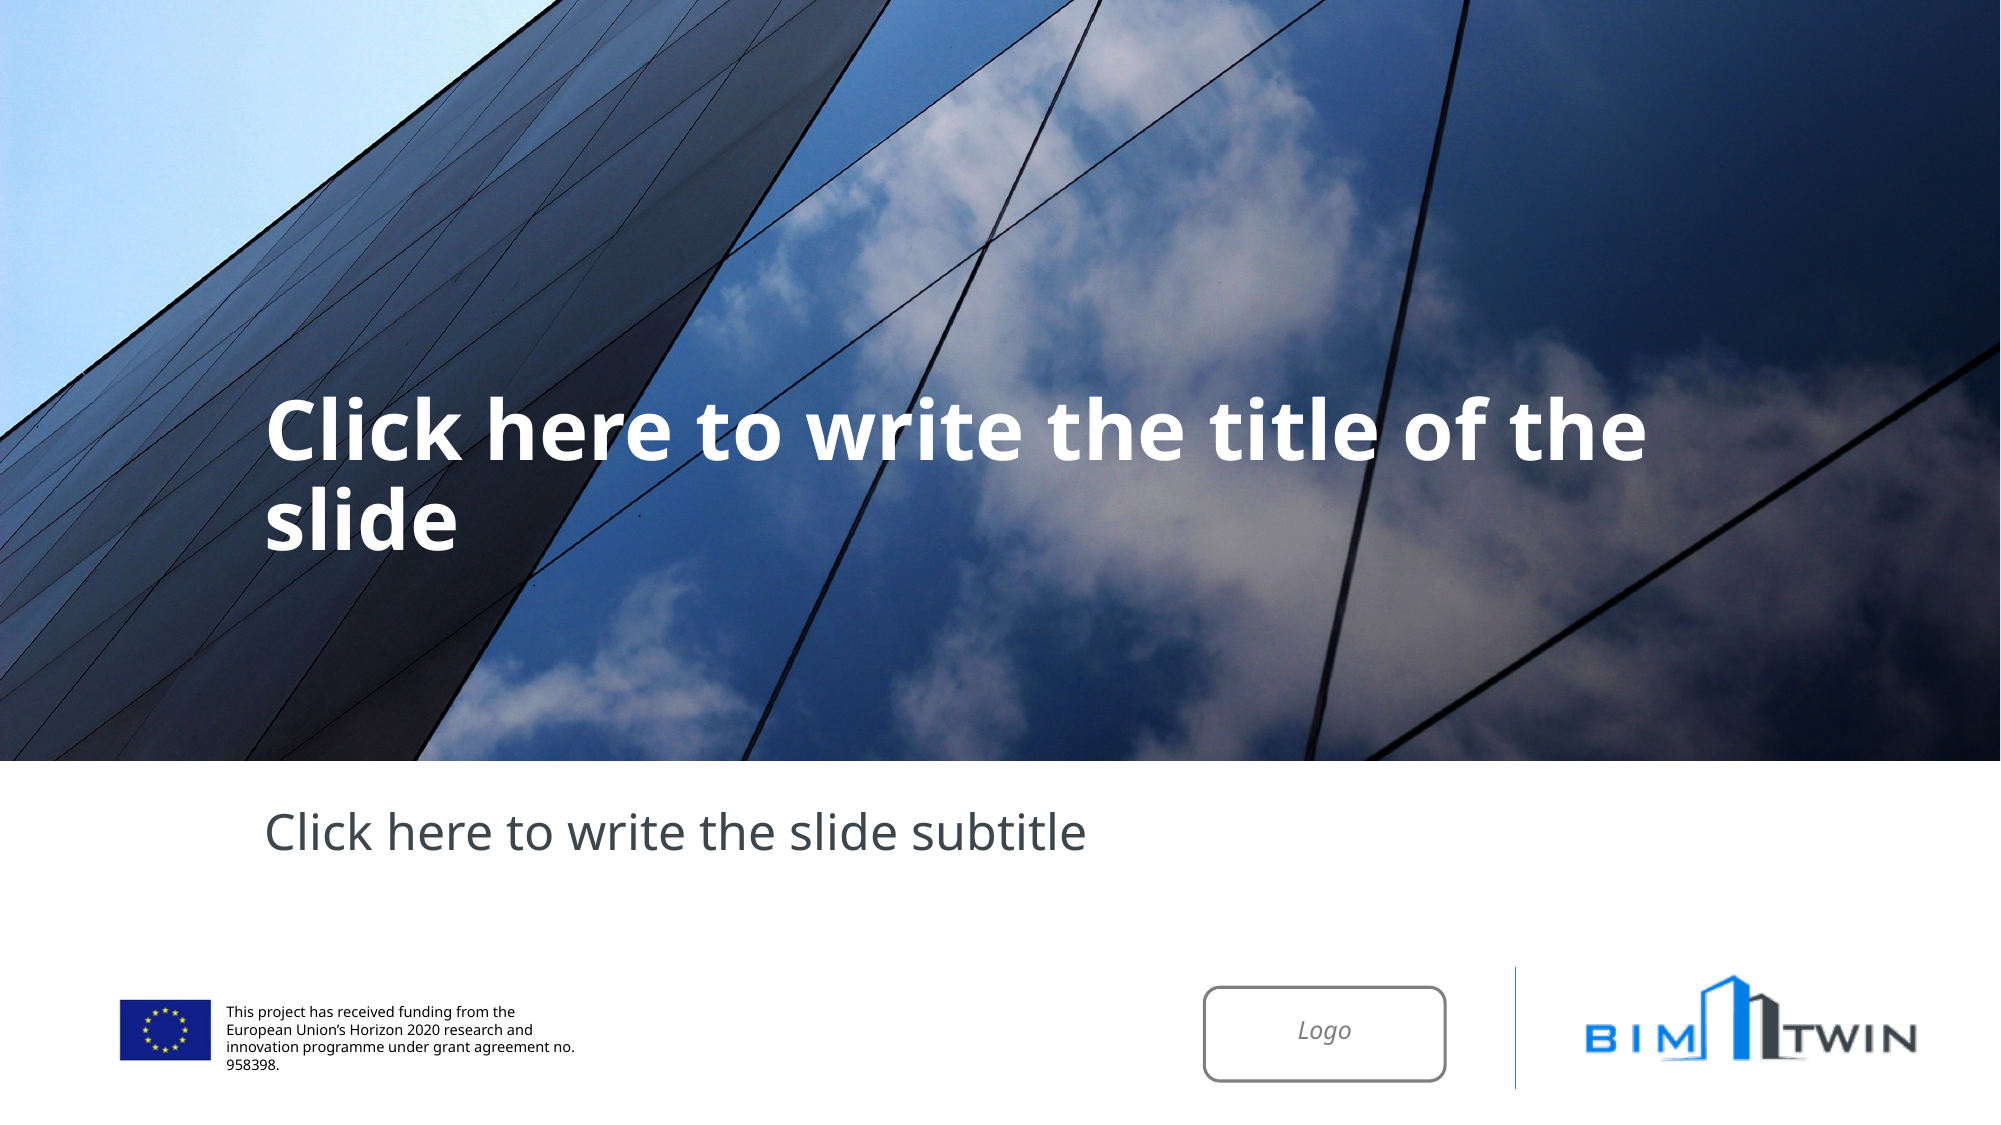

# Click here to write the title of the slide
Click here to write the slide subtitle